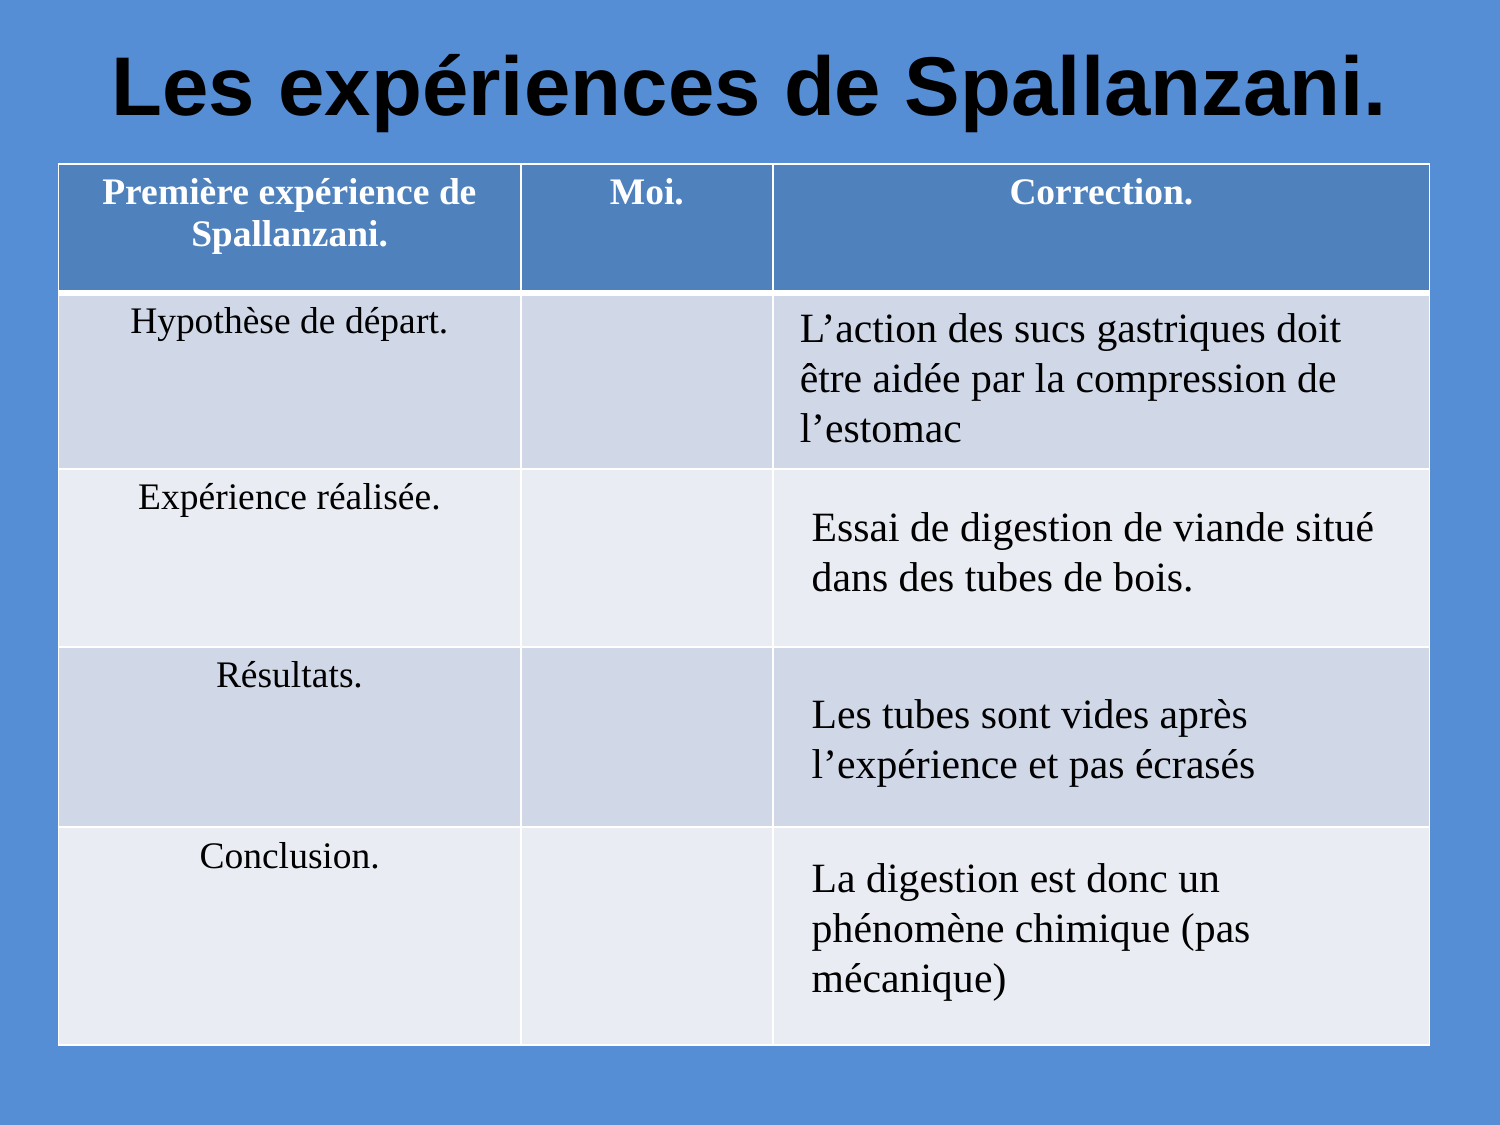

# Les expériences de Spallanzani.
| Première expérience de Spallanzani. | Moi. | Correction. |
| --- | --- | --- |
| Hypothèse de départ. | | |
| Expérience réalisée. | | |
| Résultats. | | |
| Conclusion. | | |
L’action des sucs gastriques doit être aidée par la compression de l’estomac
Essai de digestion de viande situé dans des tubes de bois.
Les tubes sont vides après l’expérience et pas écrasés
La digestion est donc un phénomène chimique (pas mécanique)